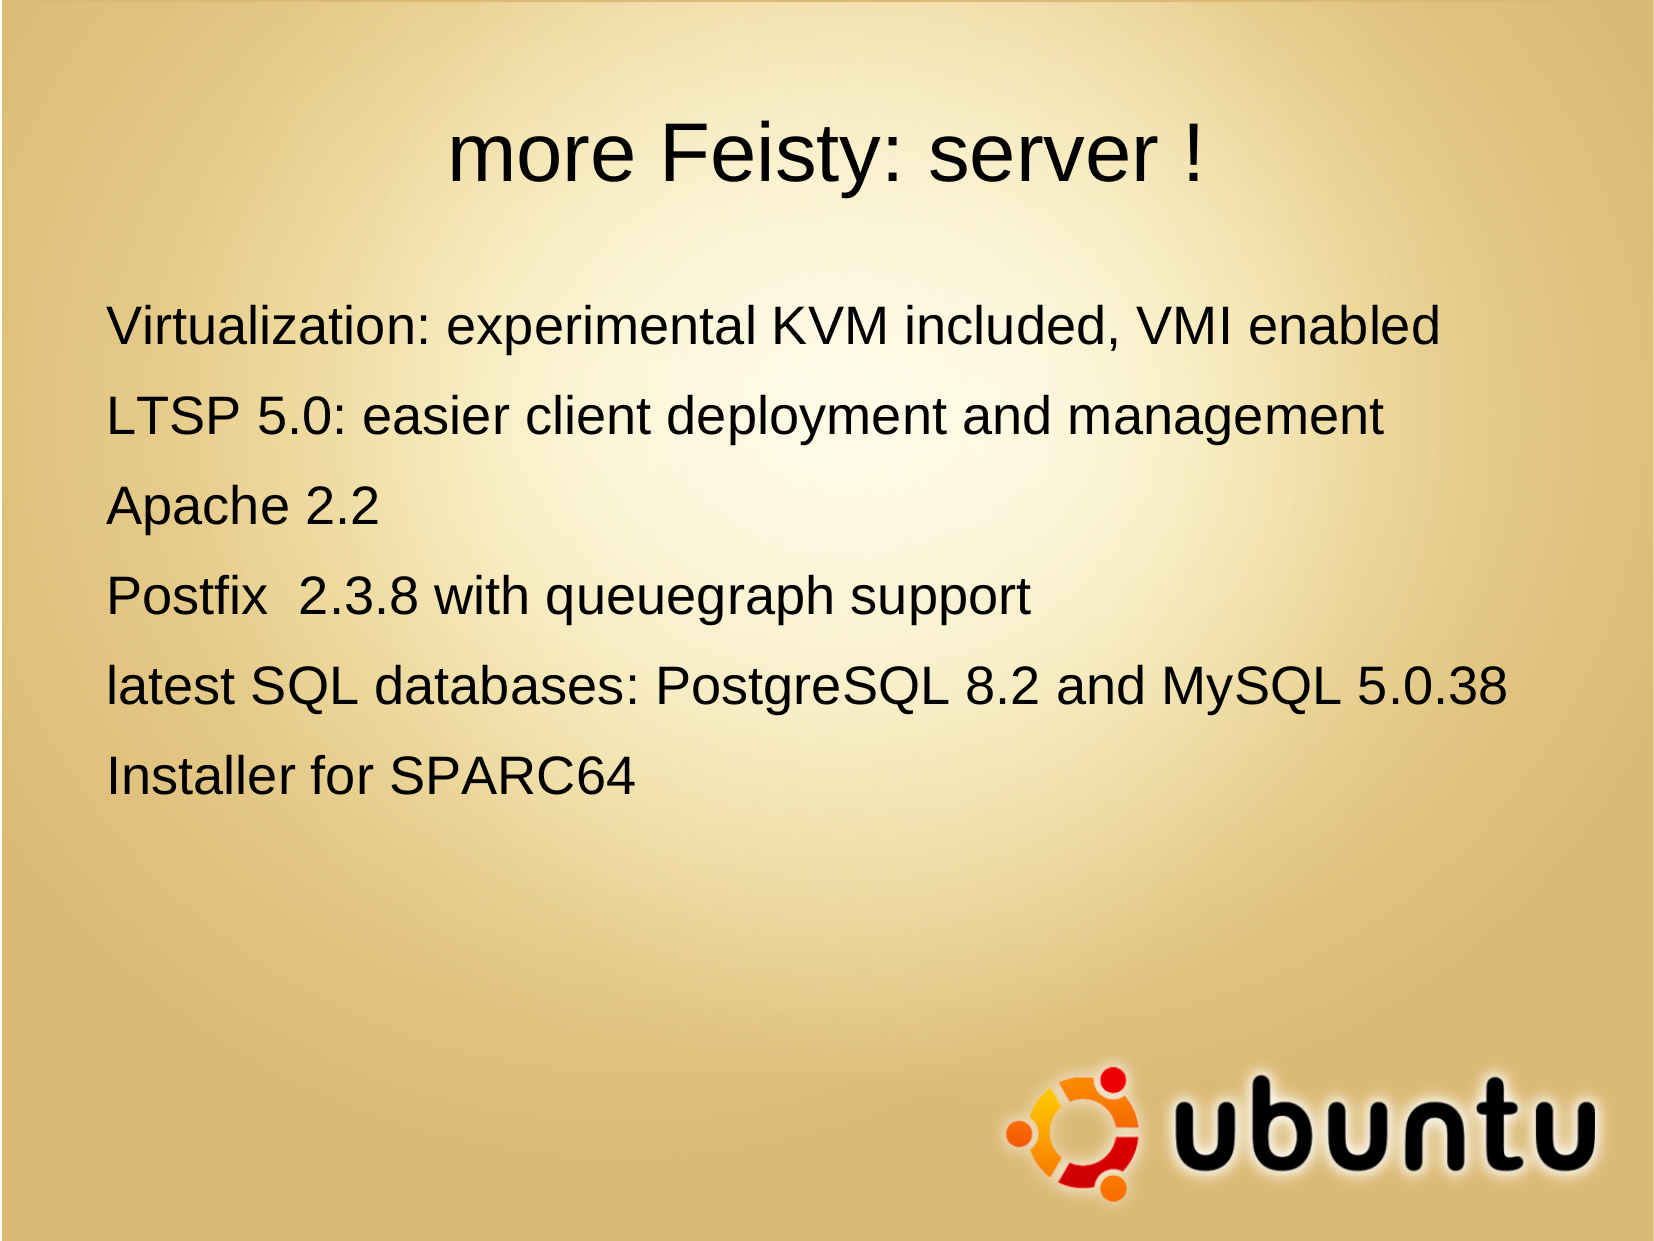

# more Feisty: server !
Virtualization: experimental KVM included, VMI enabled
LTSP 5.0: easier client deployment and management
Apache 2.2
Postfix 2.3.8 with queuegraph support
latest SQL databases: PostgreSQL 8.2 and MySQL 5.0.38
Installer for SPARC64